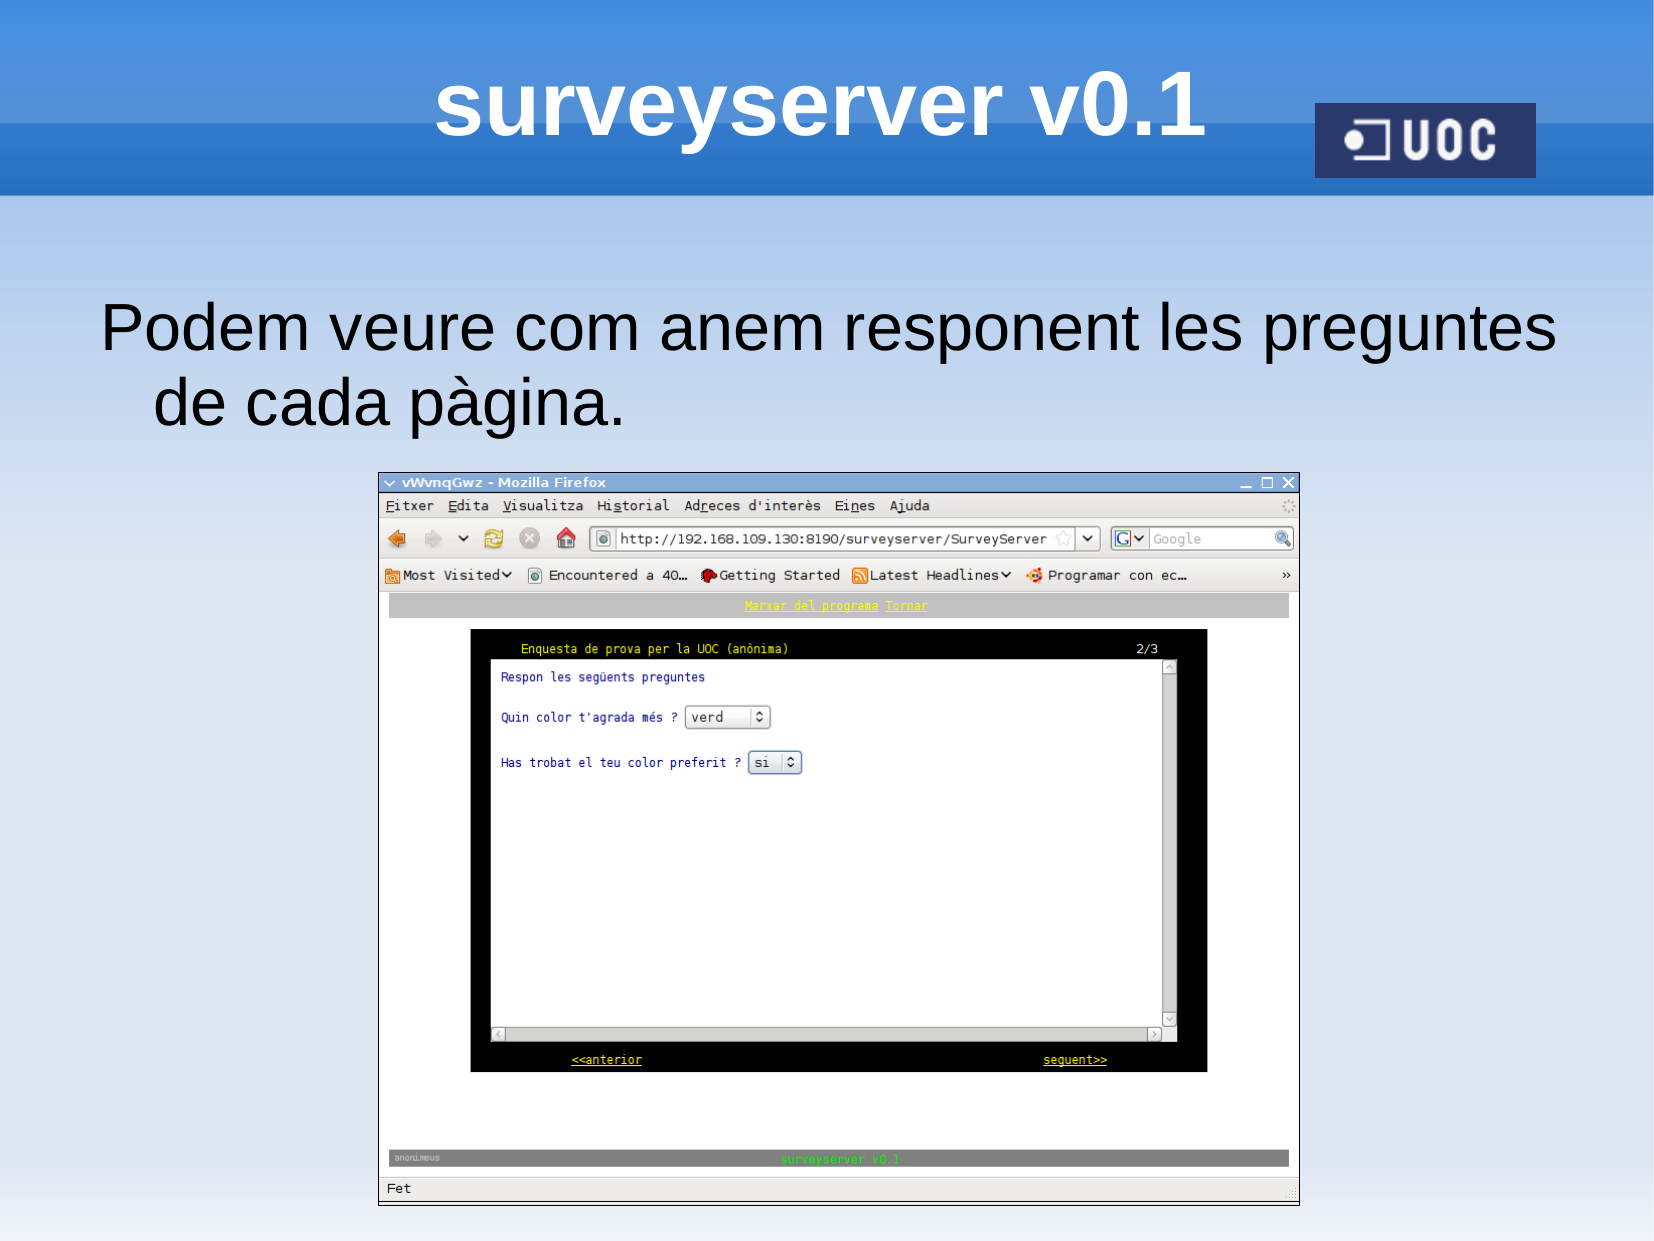

# surveyserver v0.1
Podem veure com anem responent les preguntes de cada pàgina.